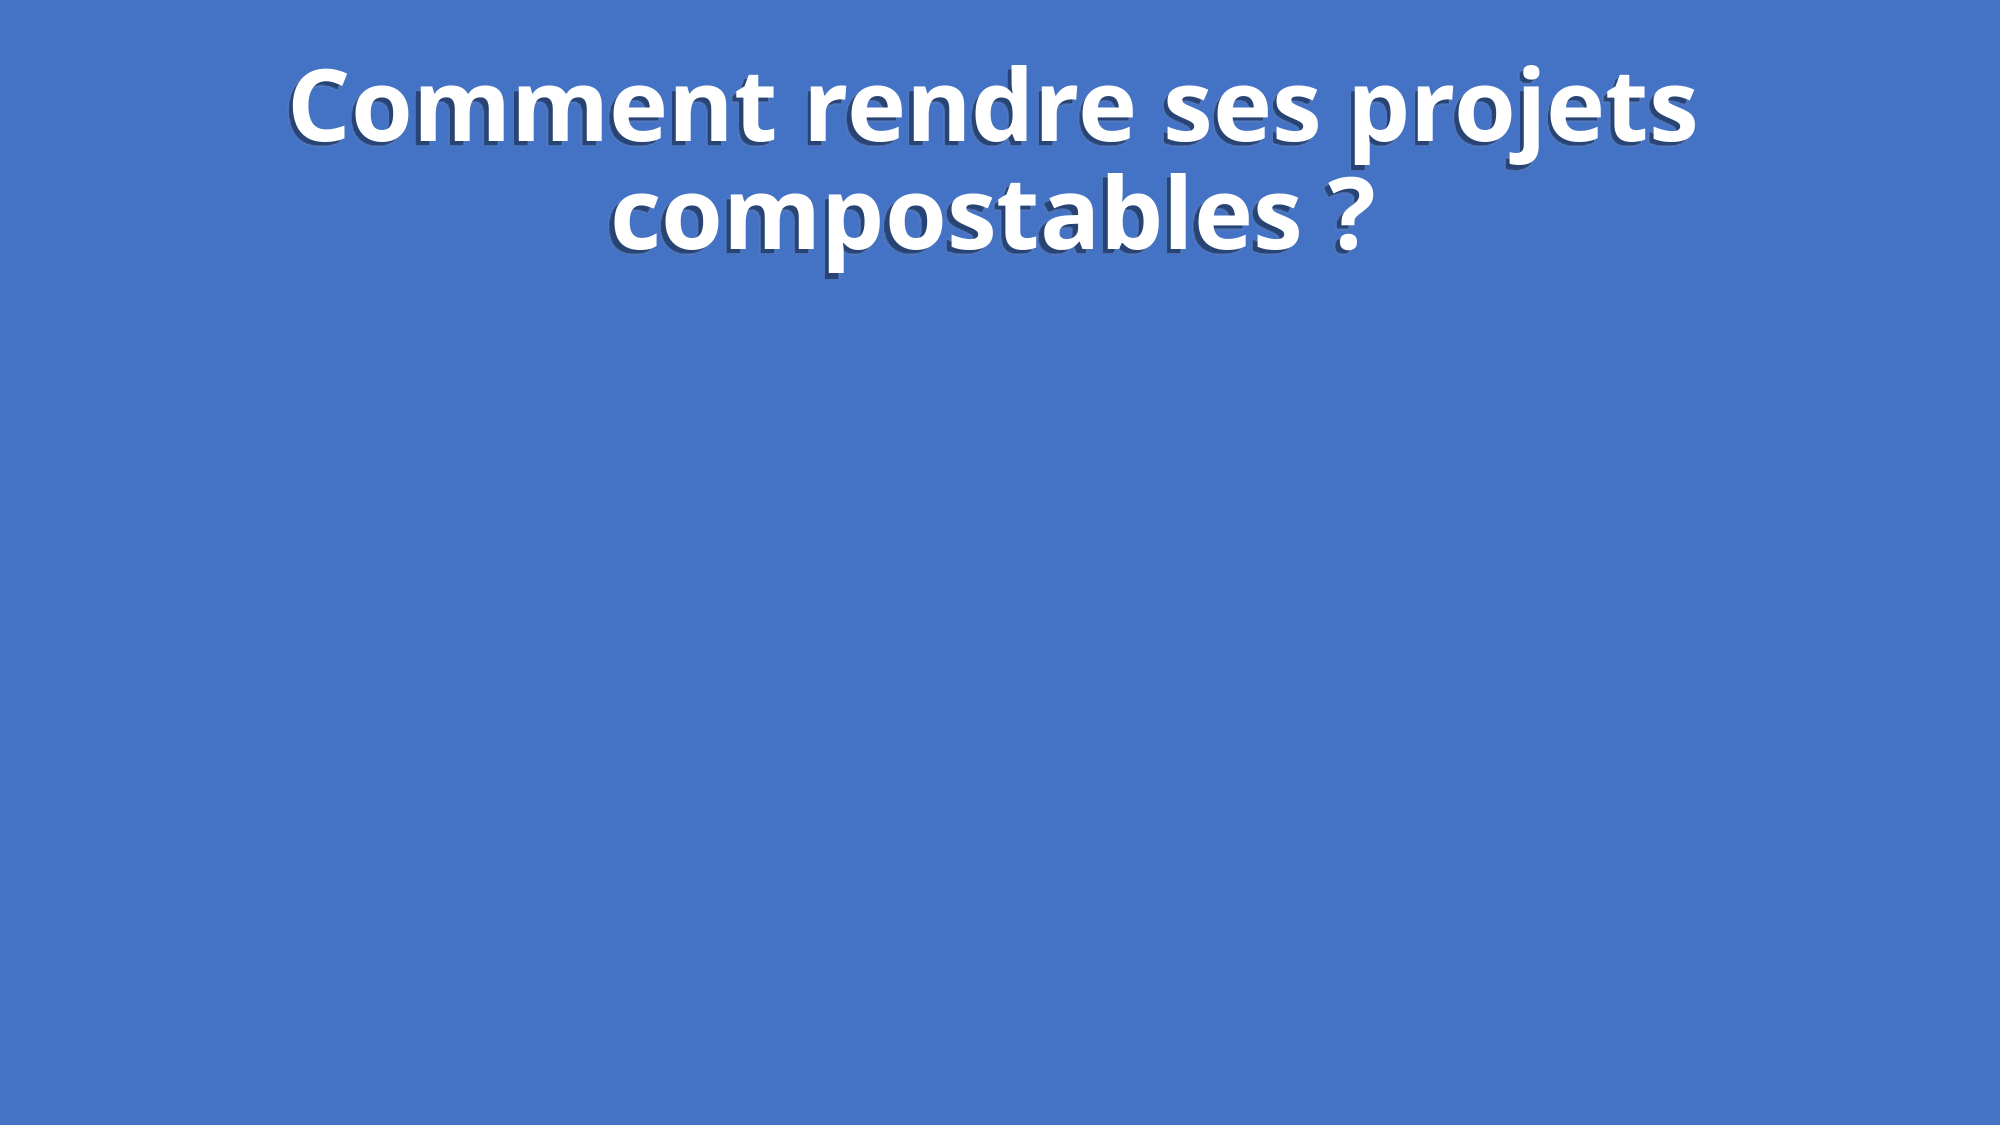

# Comment rendre ses projets compostables ?